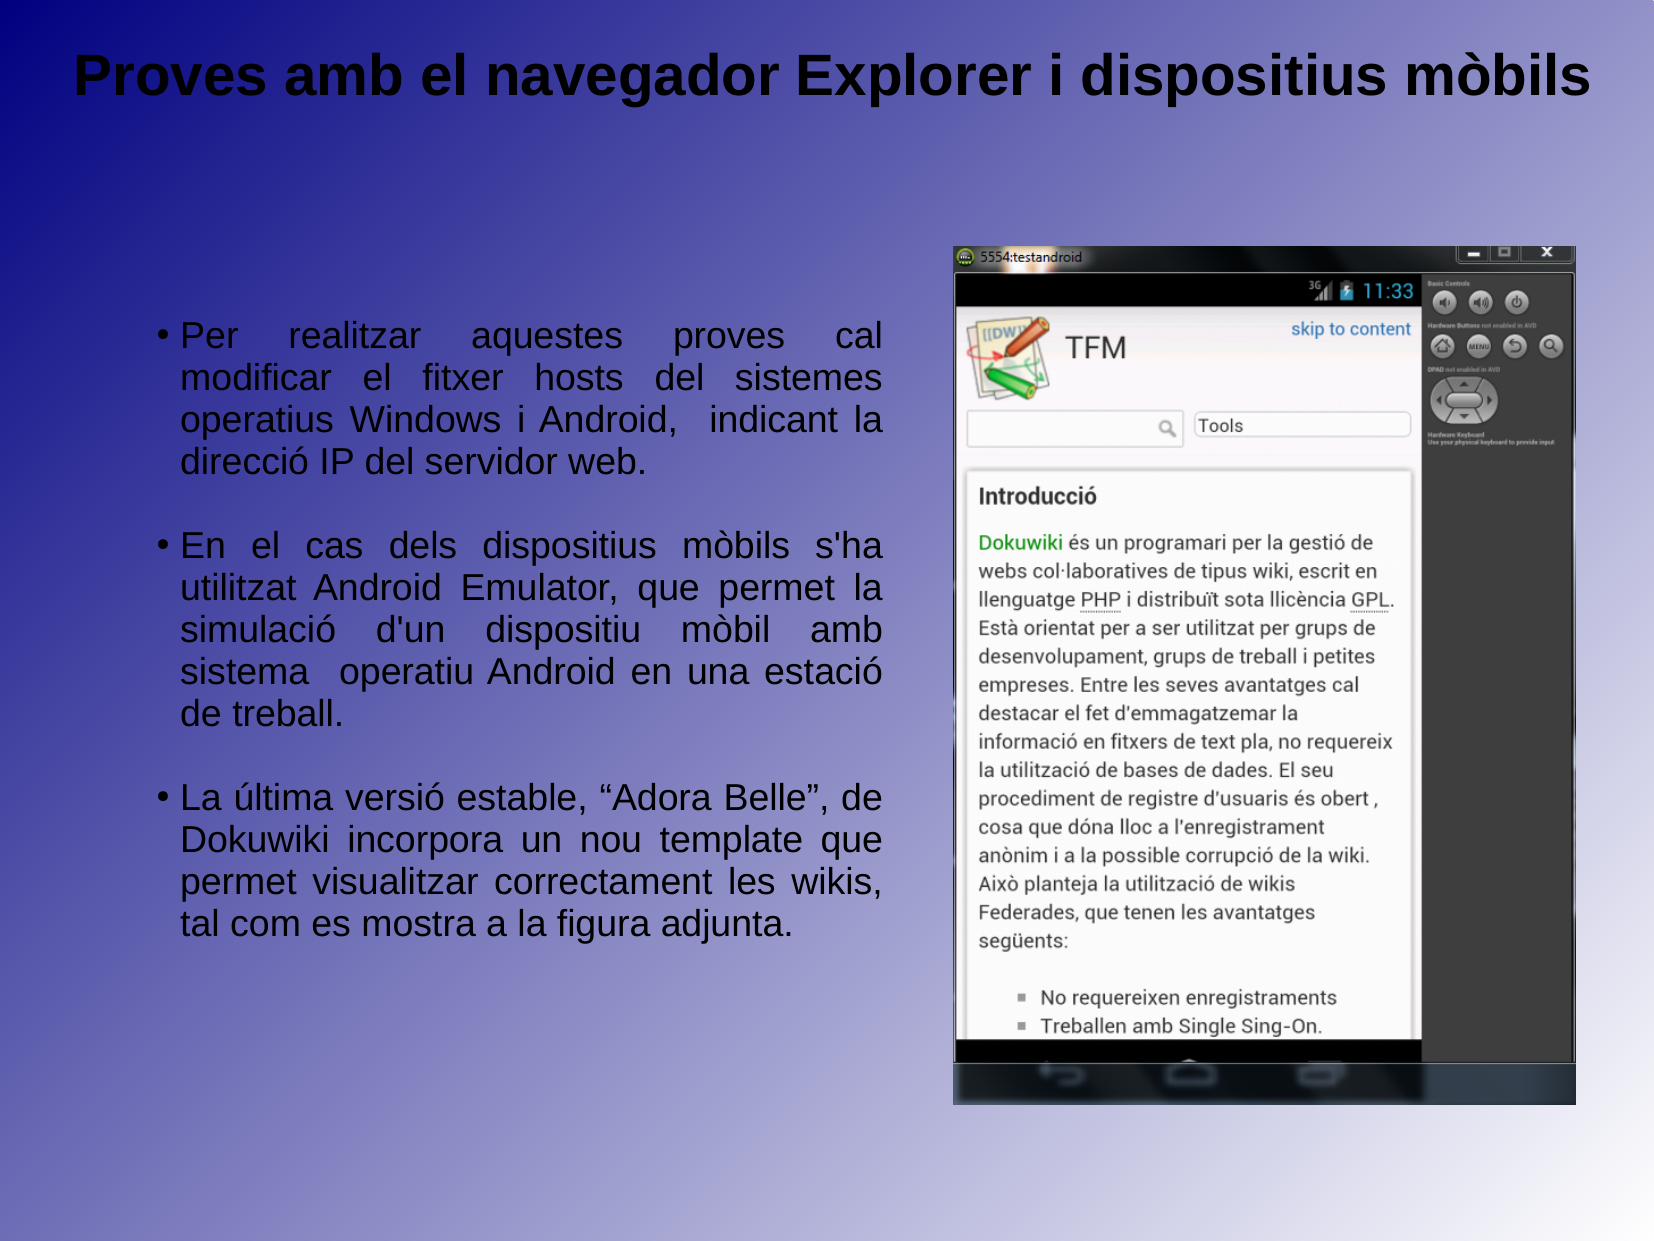

Proves amb el navegador Explorer i dispositius mòbils
Per realitzar aquestes proves cal modificar el fitxer hosts del sistemes operatius Windows i Android, indicant la direcció IP del servidor web.
En el cas dels dispositius mòbils s'ha utilitzat Android Emulator, que permet la simulació d'un dispositiu mòbil amb sistema operatiu Android en una estació de treball.
La última versió estable, “Adora Belle”, de Dokuwiki incorpora un nou template que permet visualitzar correctament les wikis, tal com es mostra a la figura adjunta.